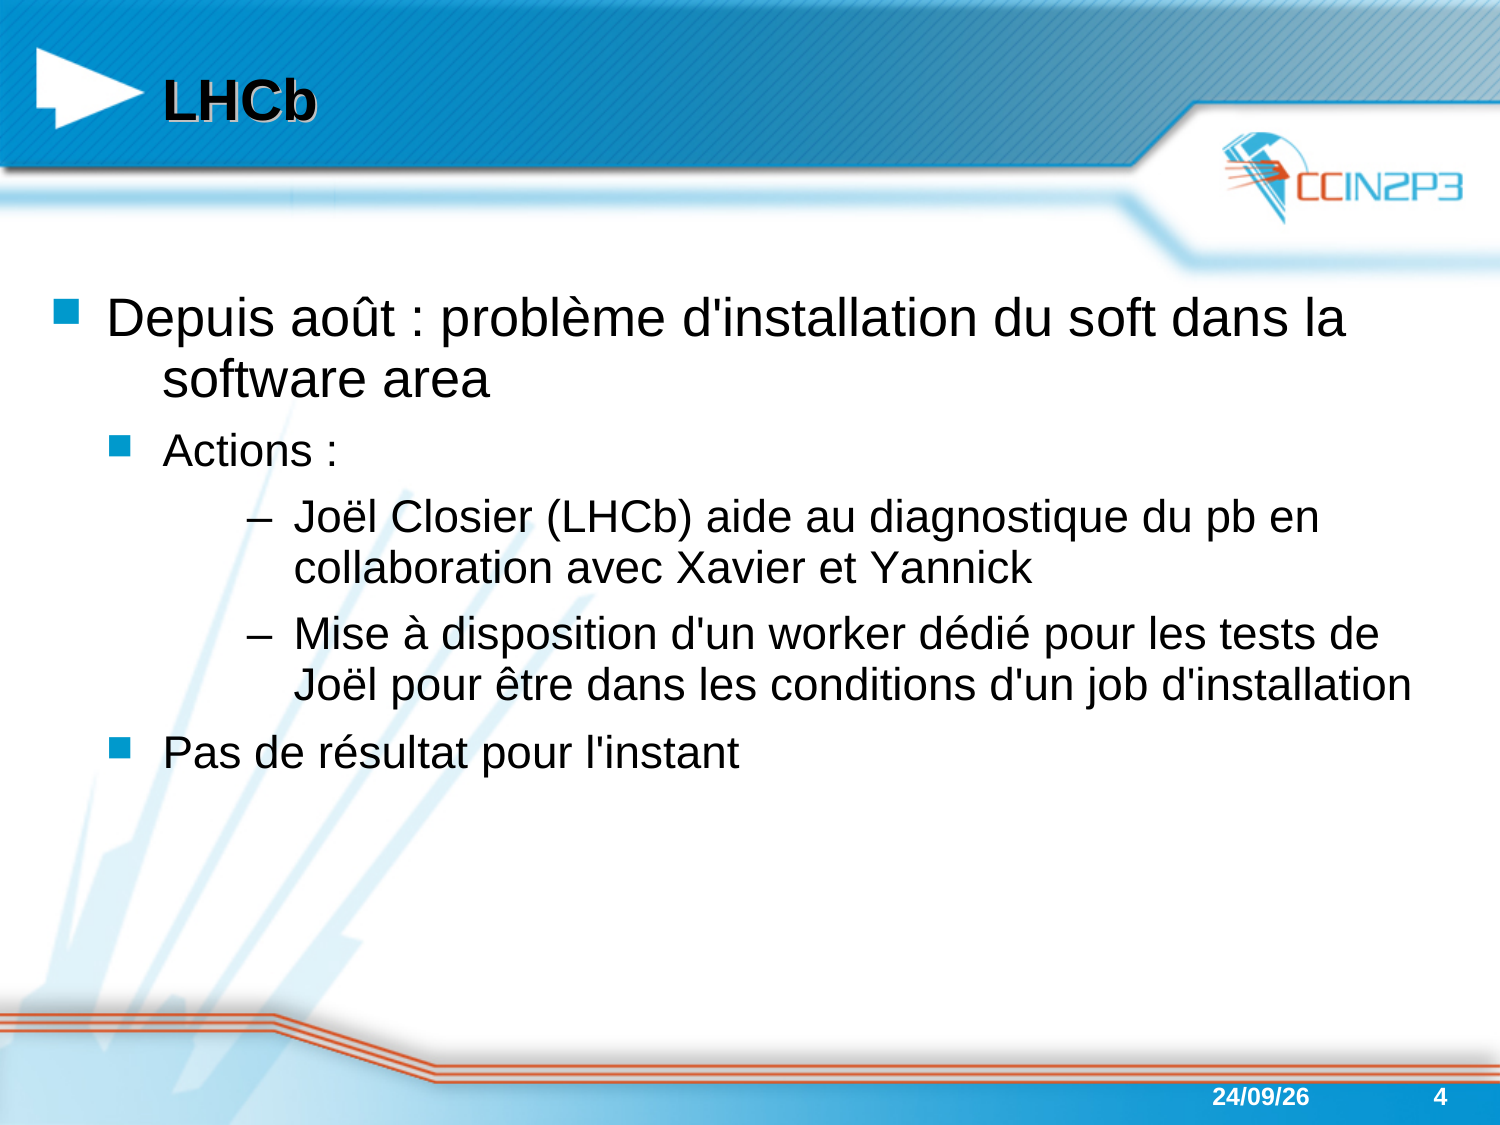

# LHCb
Depuis août : problème d'installation du soft dans la software area
Actions :
Joël Closier (LHCb) aide au diagnostique du pb en collaboration avec Xavier et Yannick
Mise à disposition d'un worker dédié pour les tests de Joël pour être dans les conditions d'un job d'installation
Pas de résultat pour l'instant
4